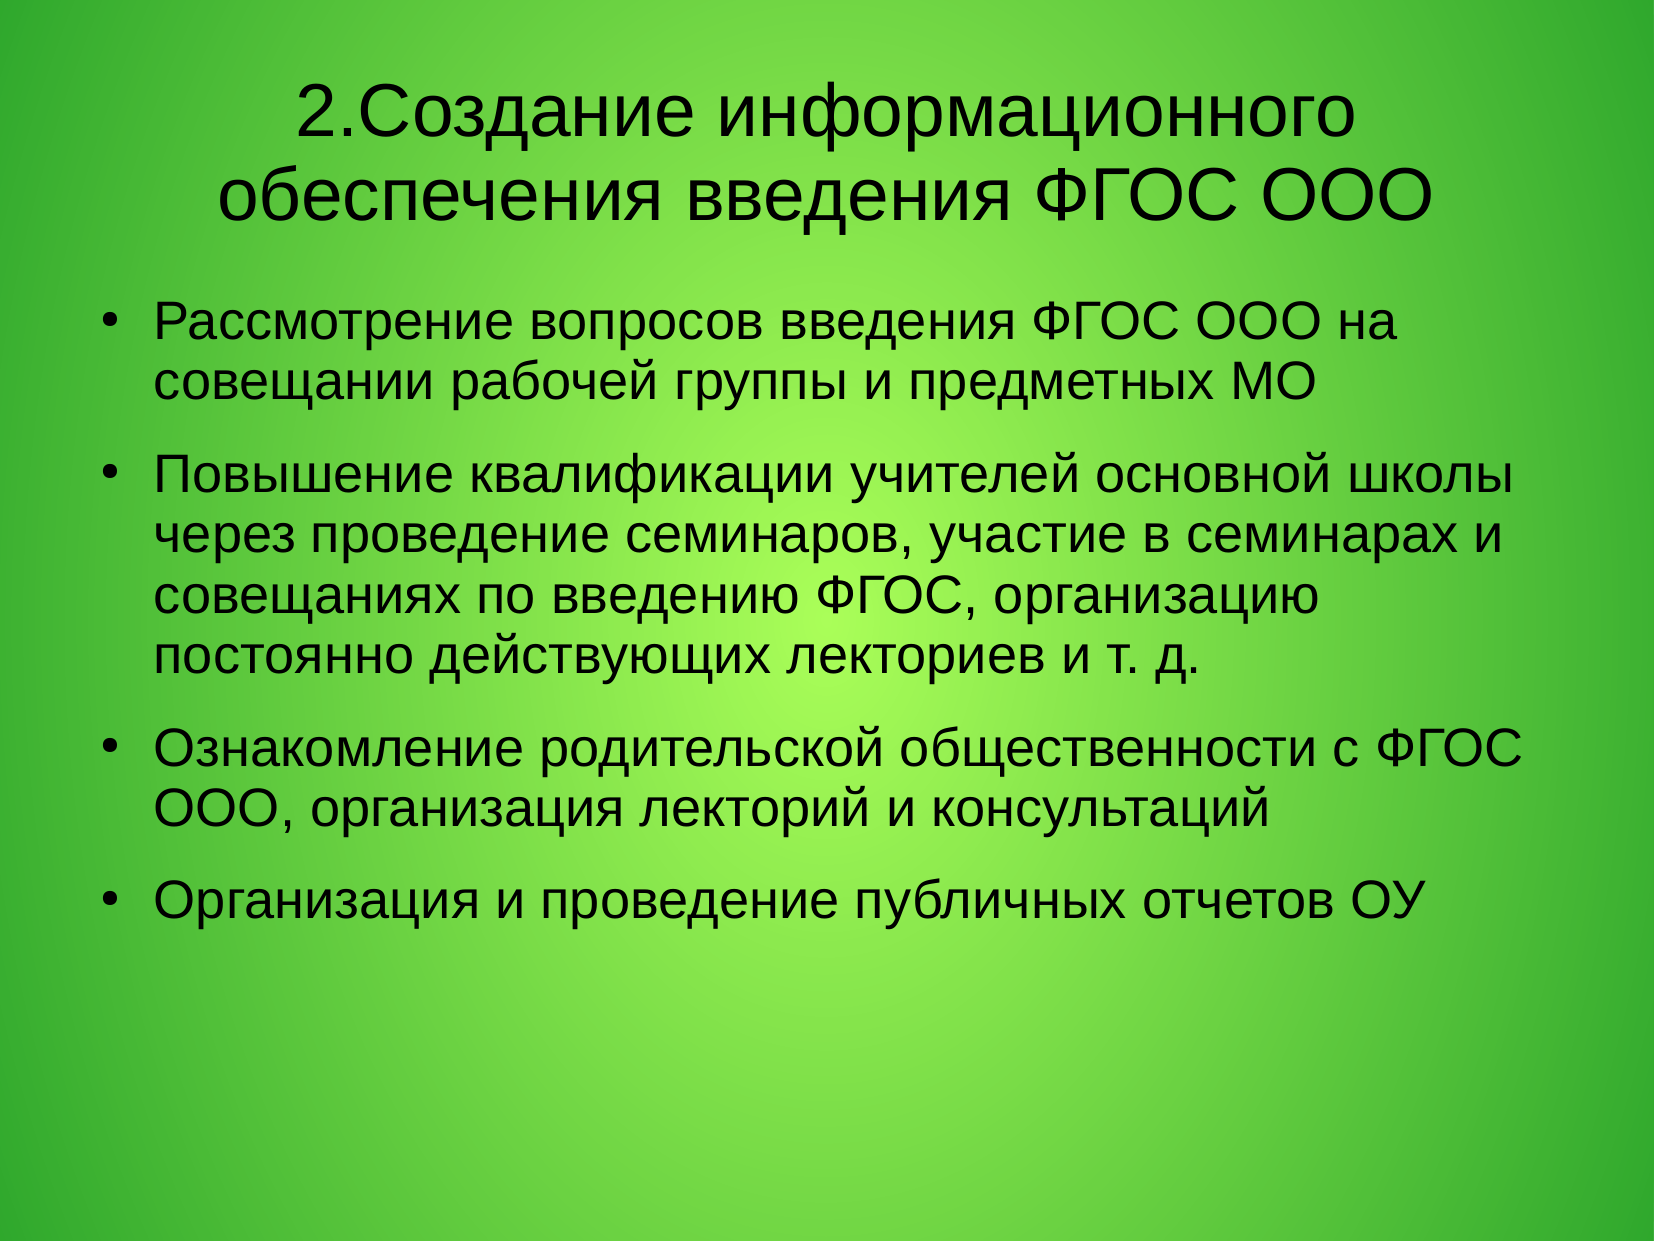

# 2.Создание информационного обеспечения введения ФГОС ООО
Рассмотрение вопросов введения ФГОС ООО на совещании рабочей группы и предметных МО
Повышение квалификации учителей основной школы через проведение семинаров, участие в семинарах и совещаниях по введению ФГОС, организацию постоянно действующих лекториев и т. д.
Ознакомление родительской общественности с ФГОС ООО, организация лекторий и консультаций
Организация и проведение публичных отчетов ОУ